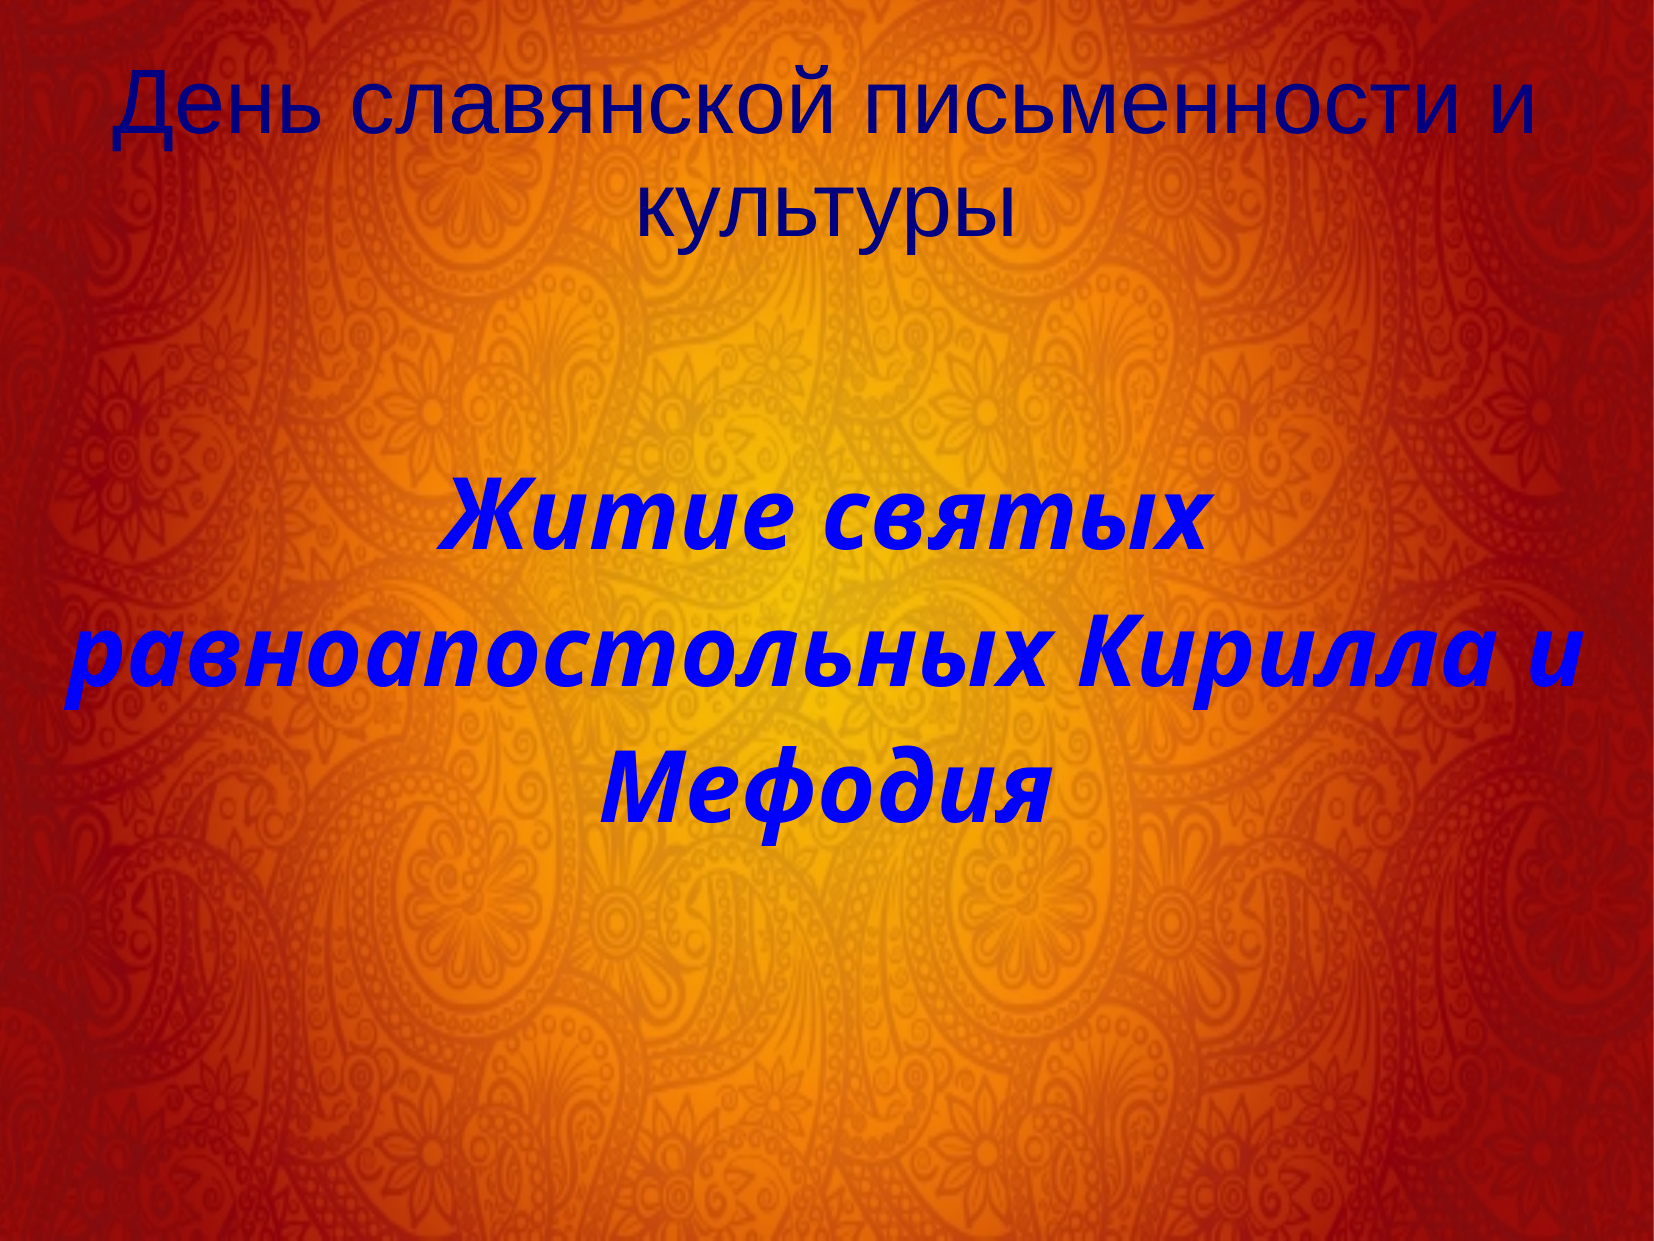

# День славянской письменности и культуры
Житие святых равноапостольных Кирилла и Мефодия